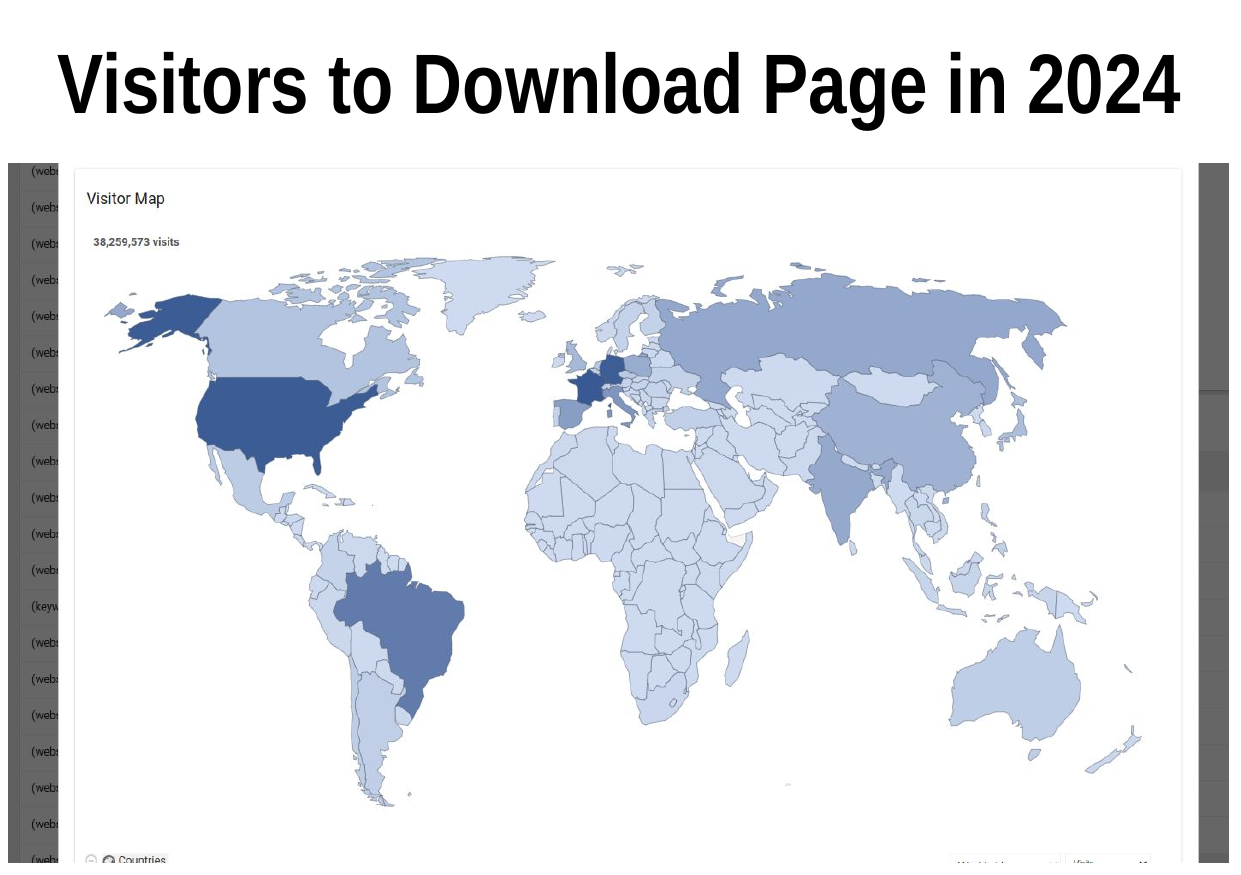

# Visitors to Download Page in 2024